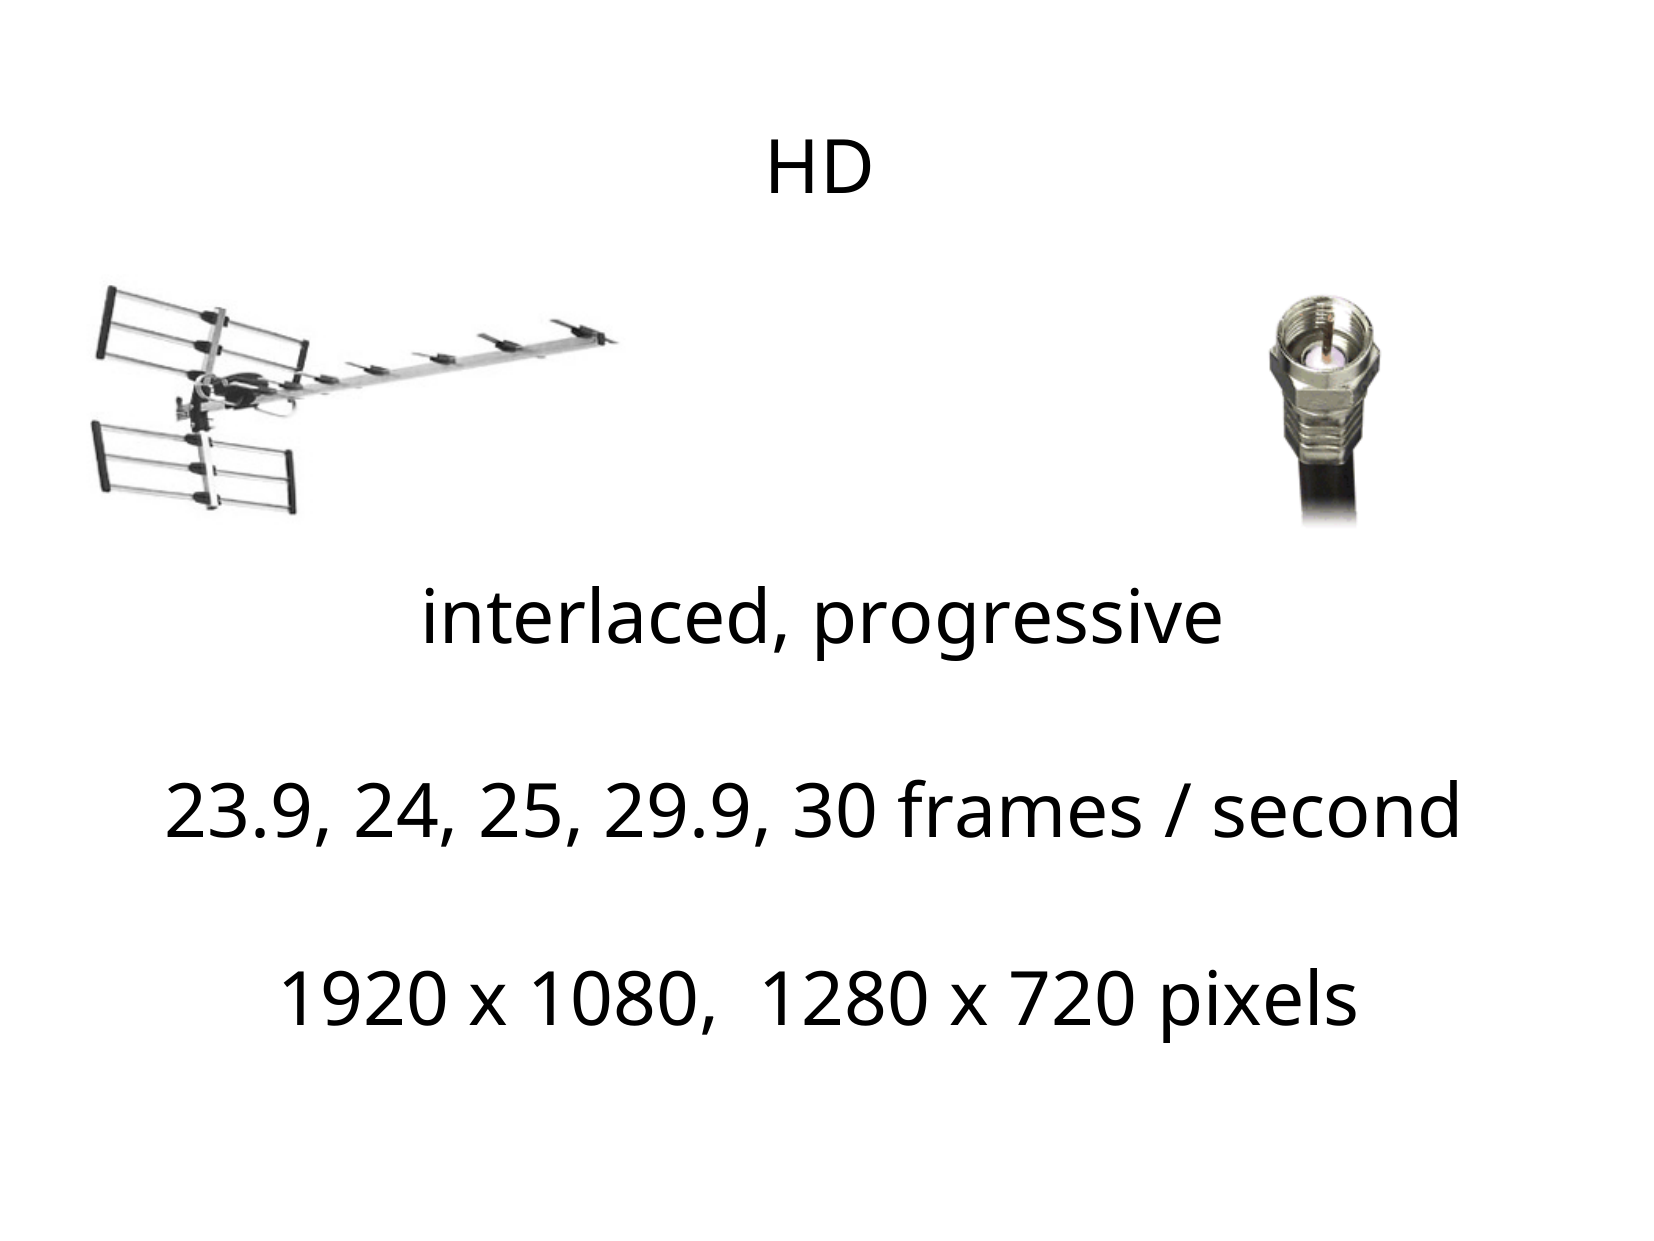

HD
interlaced, progressive
23.9, 24, 25, 29.9, 30 frames / second
1920 x 1080, 1280 x 720 pixels